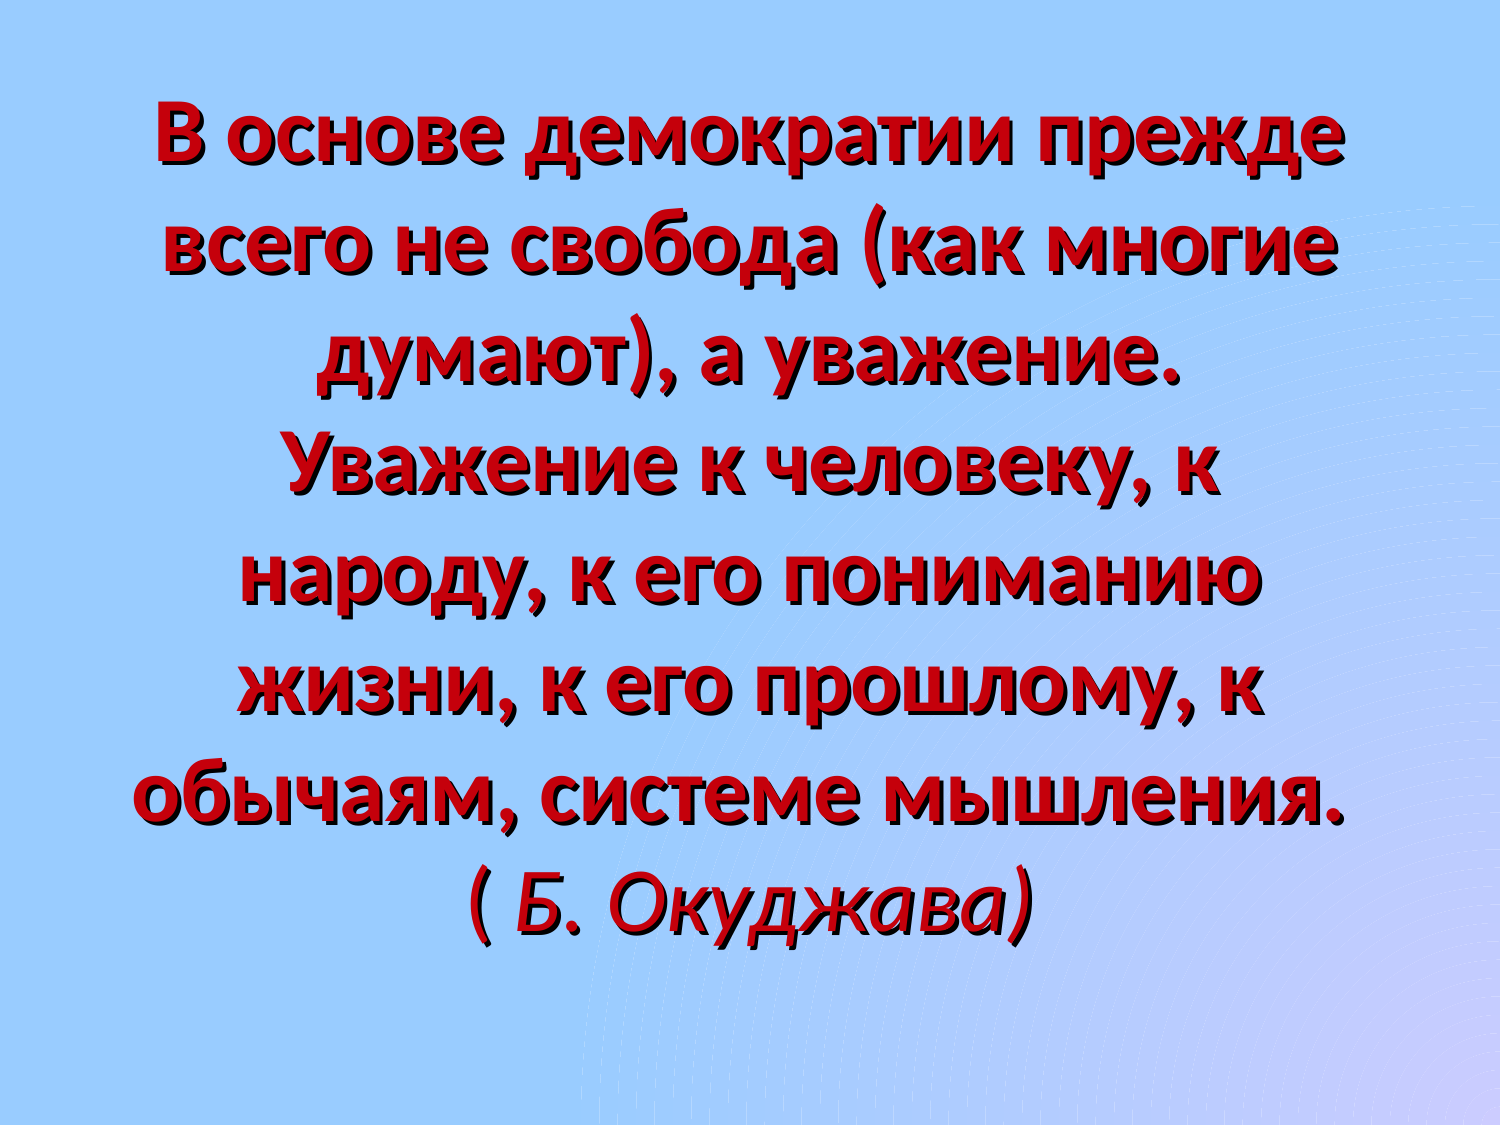

# В основе демократии прежде всего не свобода (как многие думают), а уважение. Уважение к человеку, к народу, к его пониманию жизни, к его прошлому, к обычаям, системе мышления. ( Б. Окуджава)